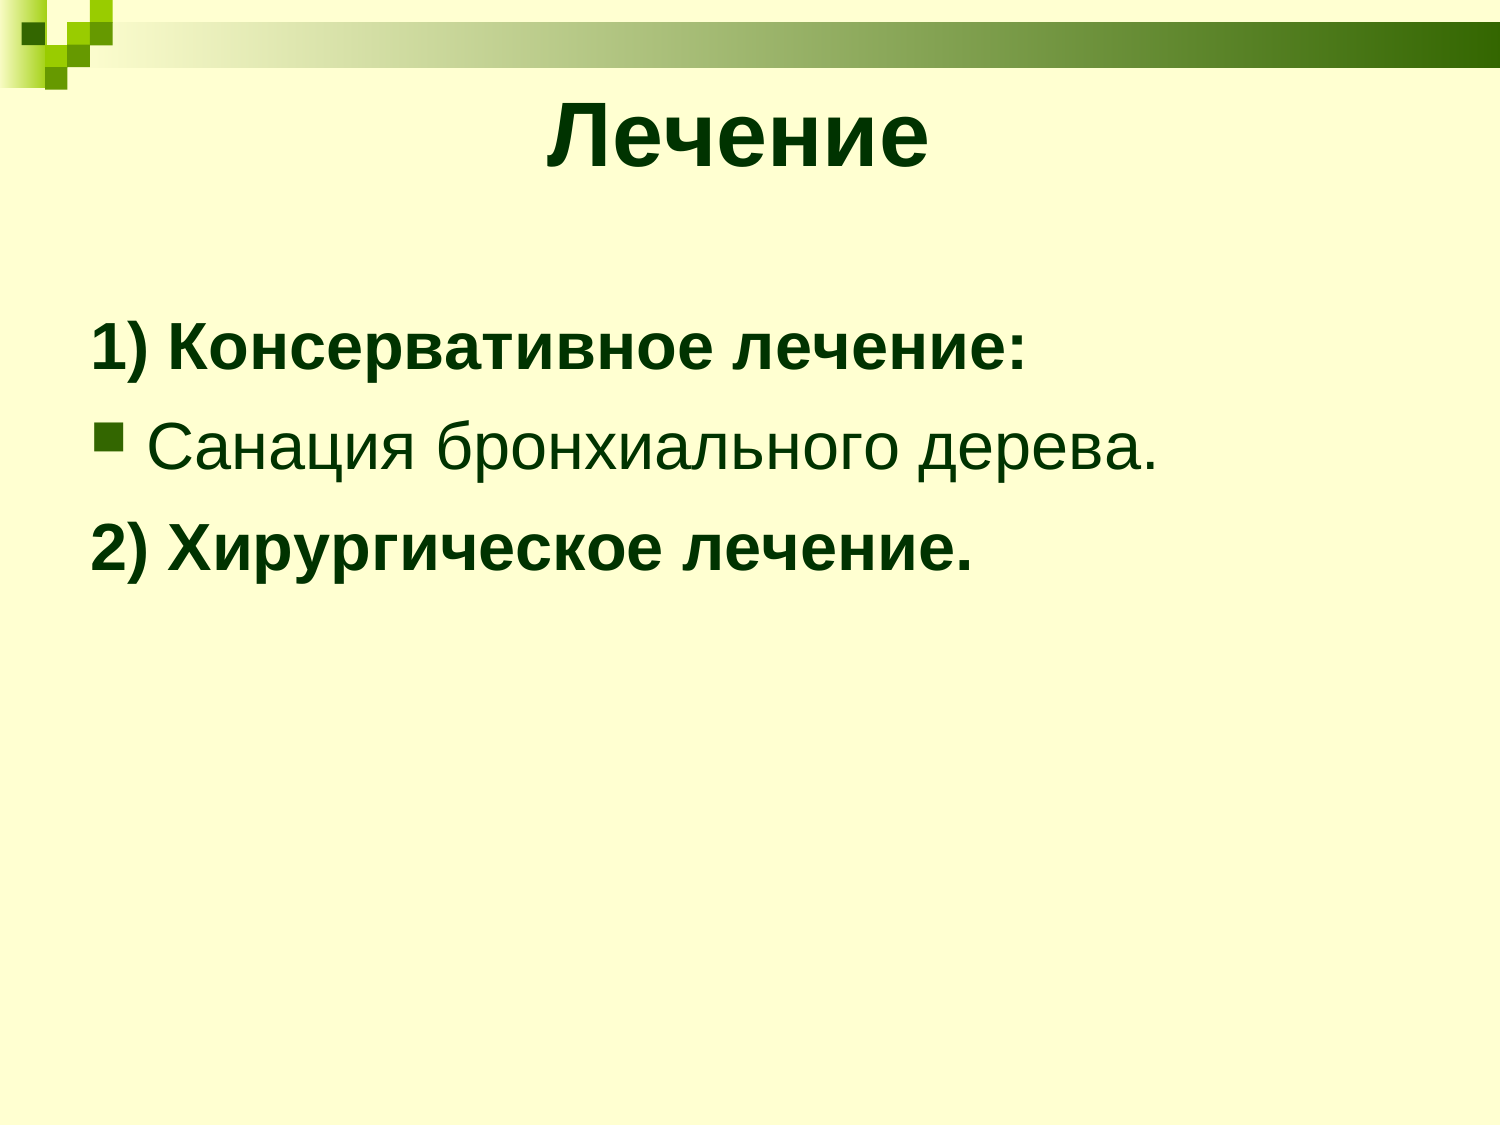

# Лечение
1) Консервативное лечение:
Санация бронхиального дерева.
2) Хирургическое лечение.